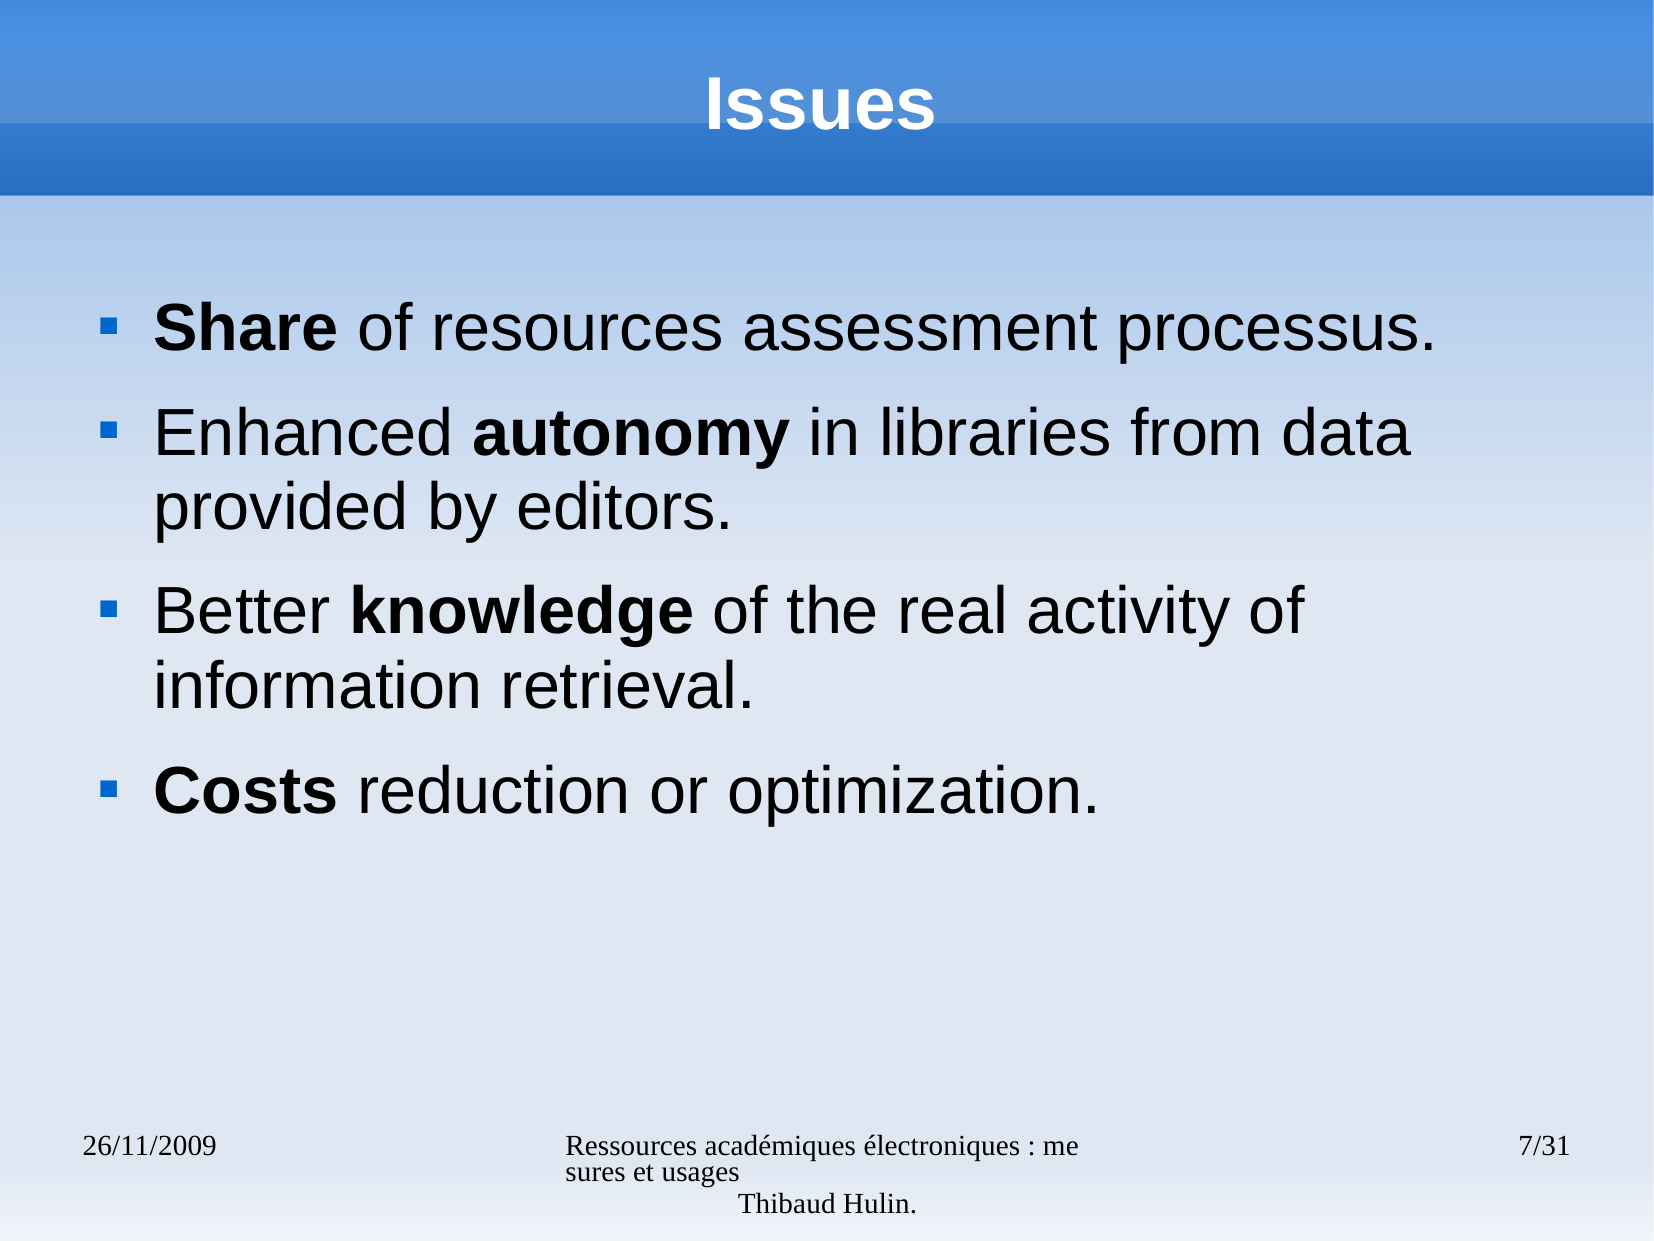

# Issues
Share of resources assessment processus.
Enhanced autonomy in libraries from data provided by editors.
Better knowledge of the real activity of information retrieval.
Costs reduction or optimization.
26/11/2009
Ressources académiques électroniques : mesures et usages
7